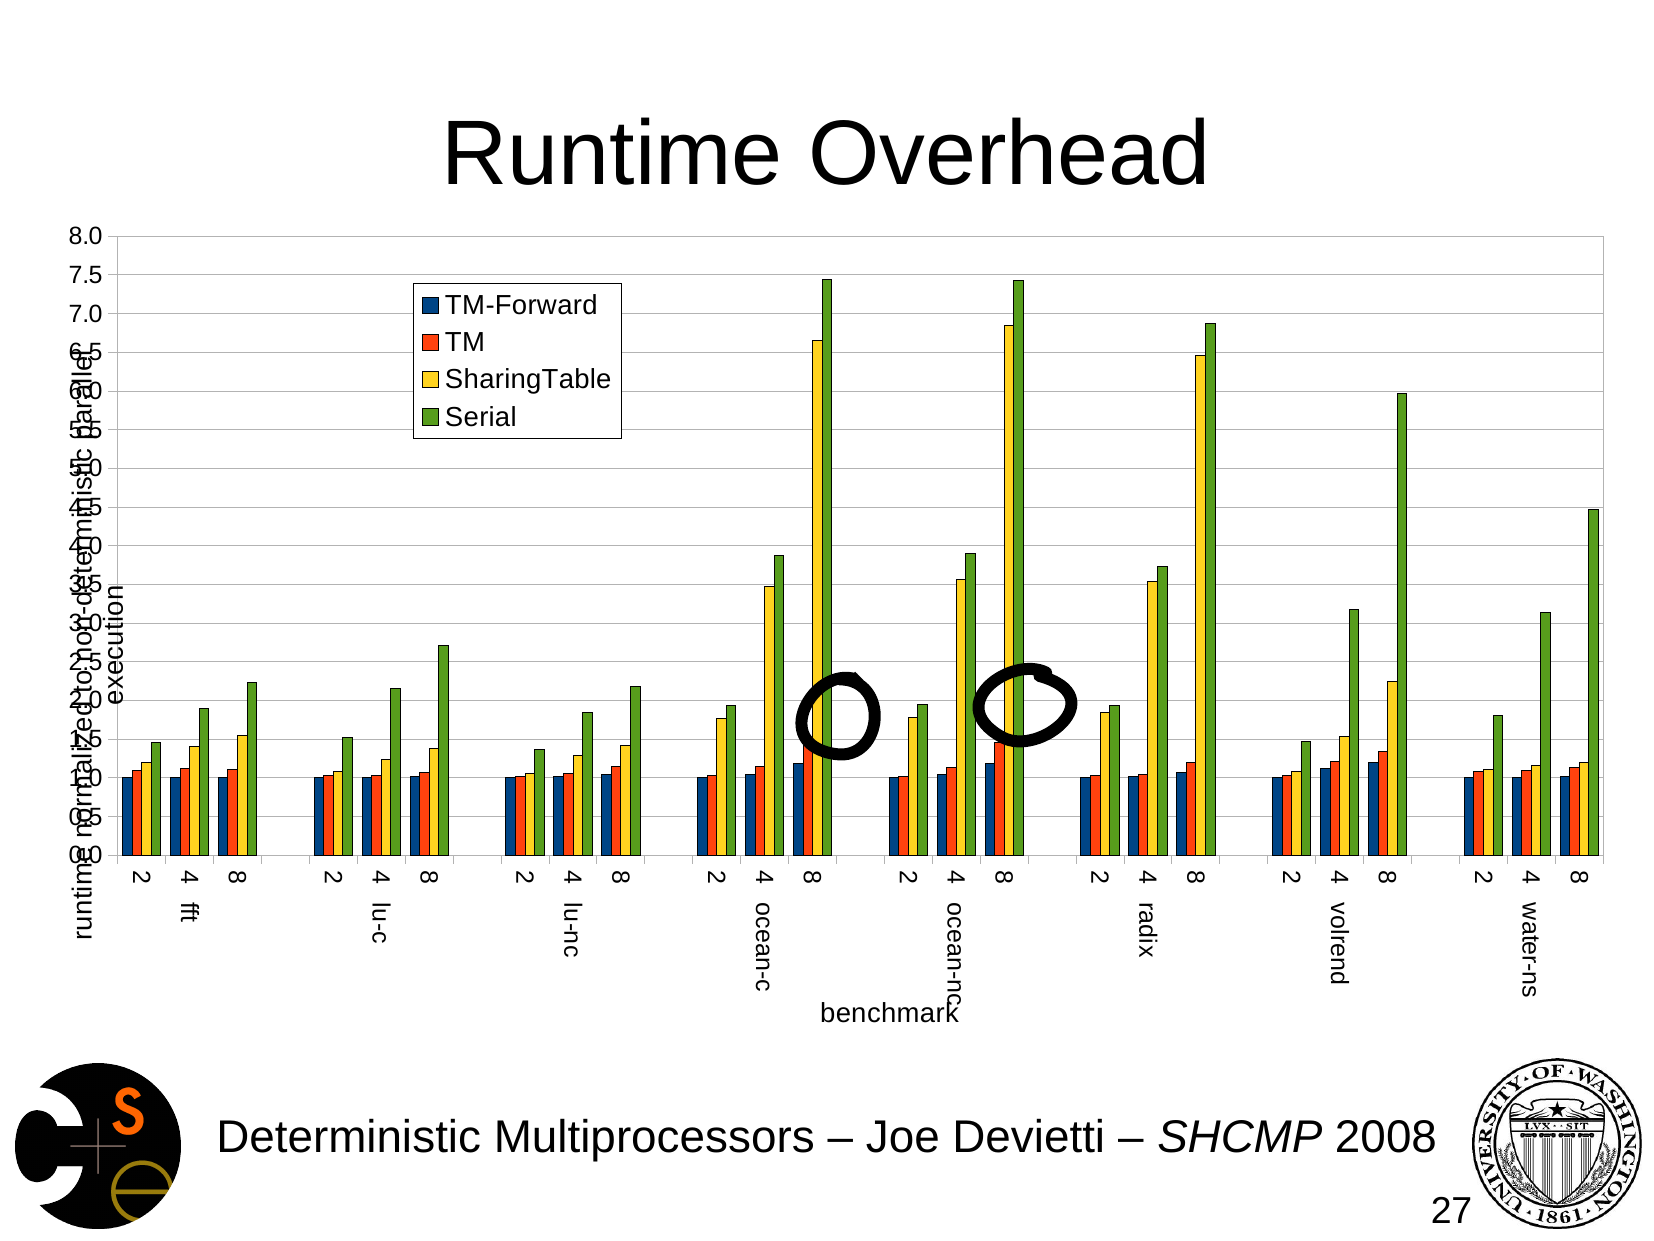

# Runtime Overhead
### Chart
| Category | TM-Forward | TM | SharingTable | Serial |
|---|---|---|---|---|
| 2 | 1.00023829922 | 1.09309770709 | 1.2013292828 | 1.46122006012 |
| 4 fft | 1.00082496377 | 1.1230810641 | 1.39851910444 | 1.89947462328 |
| 8 | 1.00452334098 | 1.10740423982 | 1.5453295532 | 2.23369132107 |
| None | None | None | None | None |
| 2 | 1.00434753957 | 1.02423005652 | 1.07503815923 | 1.52435610535 |
| 4 lu-c | 1.00869486752 | 1.02950573837 | 1.22908168294 | 2.1504347479 |
| 8 | 1.01926628803 | 1.06395013519 | 1.38359396349 | 2.70463252952 |
| None | None | None | None | None |
| 2 | 1.00476558911 | 1.01827761158 | 1.05077754009 | 1.36273553985 |
| 4 lu-nc | 1.02097617766 | 1.06018536291 | 1.28147212356 | 1.84715828277 |
| 8 | 1.04627938735 | 1.14200938415 | 1.42096039926 | 2.18140978313 |
| None | None | None | None | None |
| 2 | 1.00602350818 | 1.0235860156 | 1.76584259054 | 1.93328290015 |
| 4 ocean-c | 1.03557421582 | 1.14836576139 | 3.46789552678 | 3.8742648823 |
| 8 | 1.17767111747 | 1.47638012331 | 6.64895683491 | 7.44095891408 |
| None | None | None | None | None |
| 2 | 1.00516980084 | 1.01663452311 | 1.78238978804 | 1.94227601732 |
| 4 ocean-nc | 1.04355158803 | 1.12611865641 | 3.56407632962 | 3.89290925815 |
| 8 | 1.18325871836 | 1.45239389643 | 6.84320749017 | 7.42882145183 |
| None | None | None | None | None |
| 2 | 1.0017230393 | 1.03451309381 | 1.848424035 | 1.93839001778 |
| 4 radix | 1.01040267064 | 1.03531431197 | 3.53186974868 | 3.73044329356 |
| 8 | 1.06517976846 | 1.19710100204 | 6.45838113201 | 6.86799932352 |
| None | None | None | None | None |
| 2 | 1.00115025929 | 1.02714643986 | 1.07922957737 | 1.47413098963 |
| 4 volrend | 1.12310448492 | 1.20998424717 | 1.5298335508 | 3.18071375177 |
| 8 | 1.19848647824 | 1.34030432567 | 2.24324212975 | 5.97392873569 |
| None | None | None | None | None |
| 2 | 1.00144019818 | 1.07708827866 | 1.10837091503 | 1.80233088321 |
| 4 water-ns | 1.00556699891 | 1.09778399777 | 1.16128261778 | 3.13484473021 |
| 8 | 1.01478167323 | 1.1350542256 | 1.19207936581 | 4.47204507461 |
27